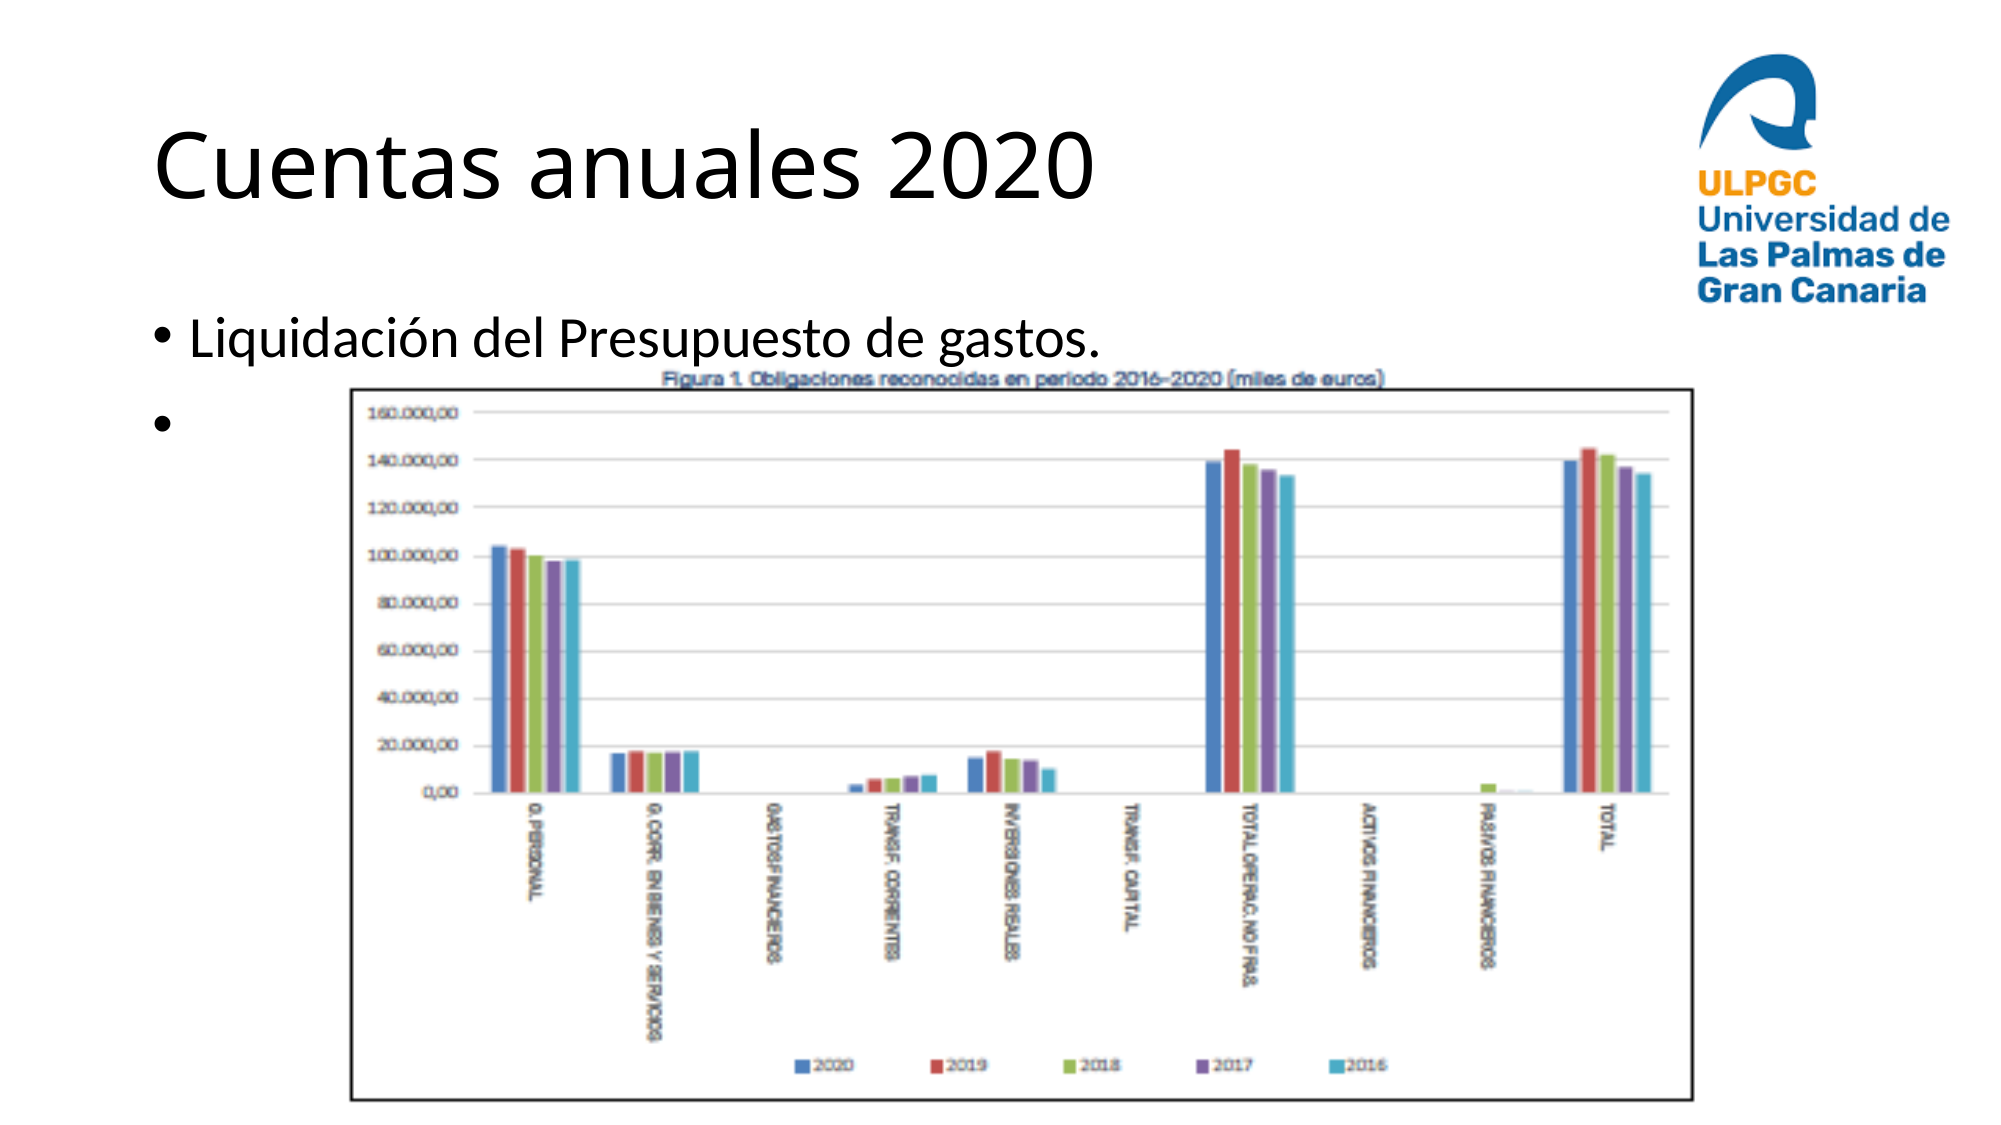

# Cuentas anuales 2020
Liquidación del Presupuesto de gastos.